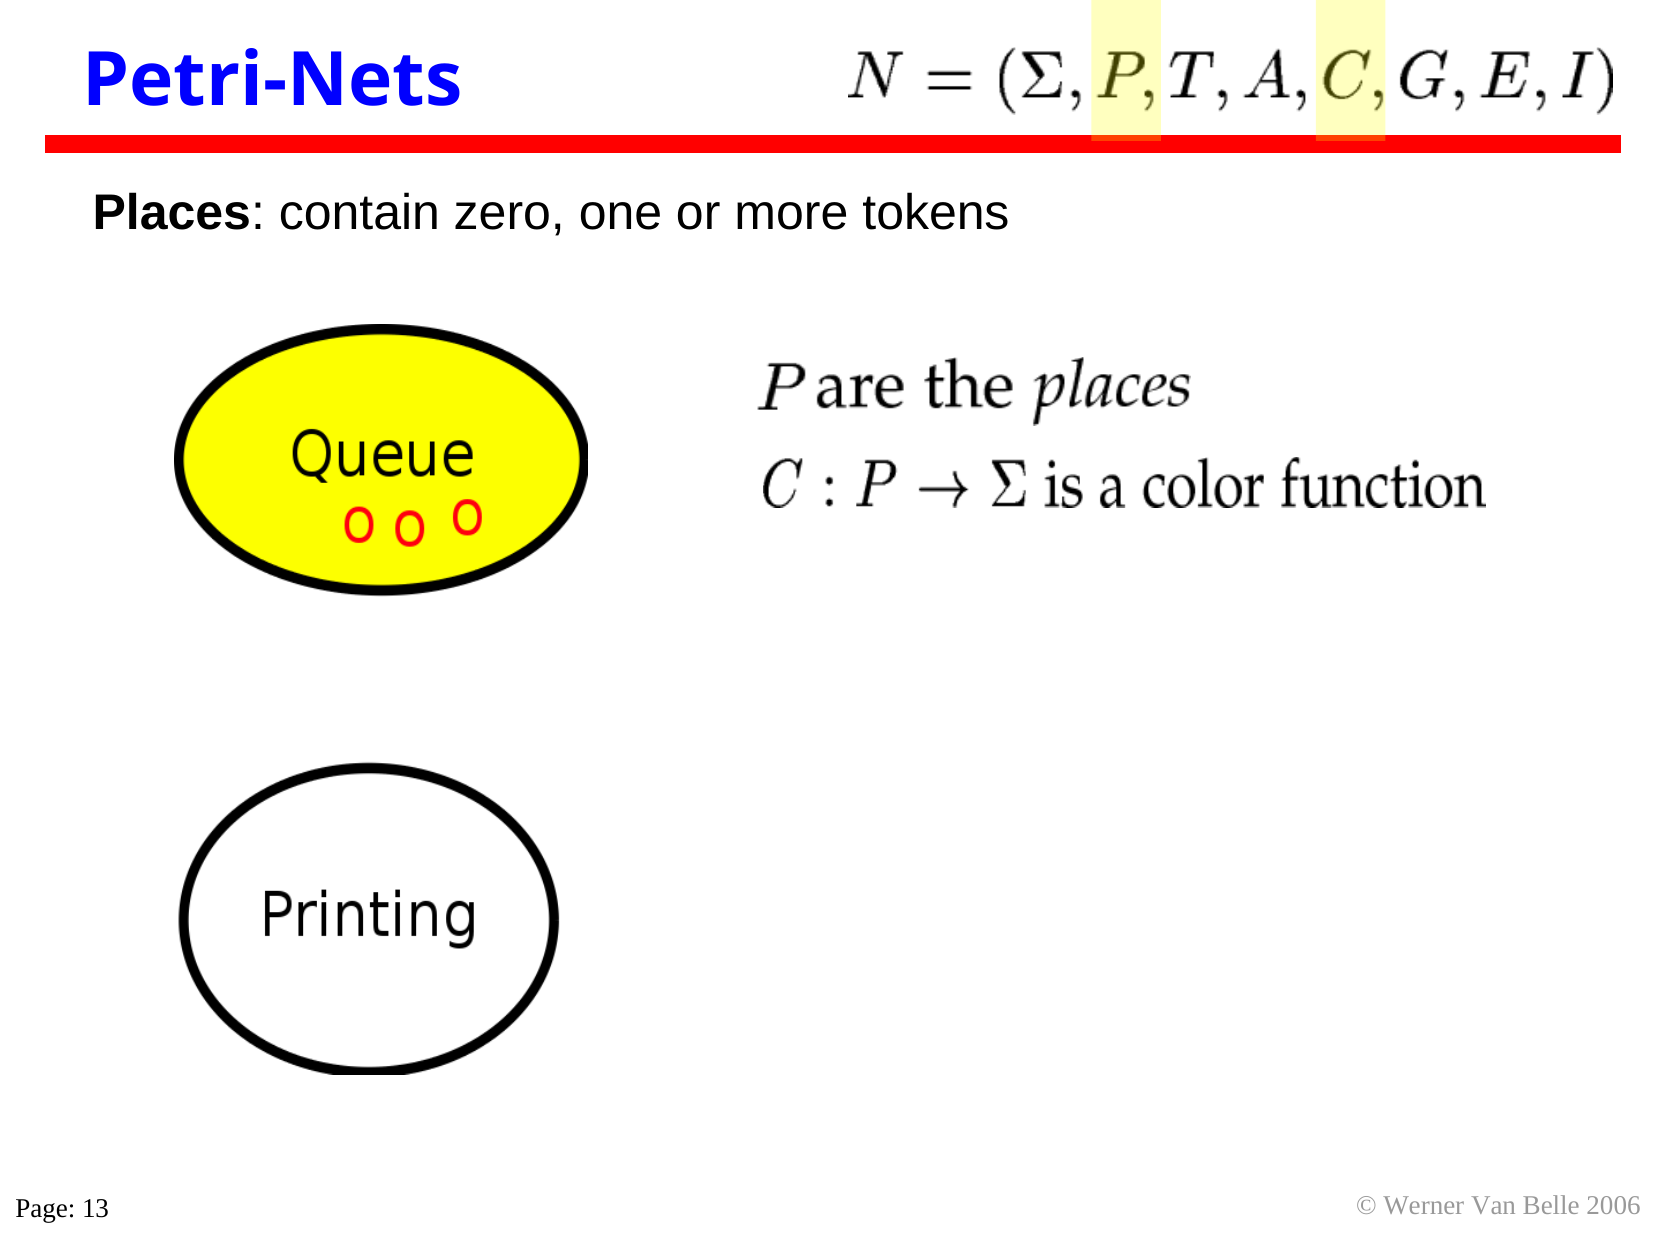

# Petri-Nets
Places: contain zero, one or more tokens